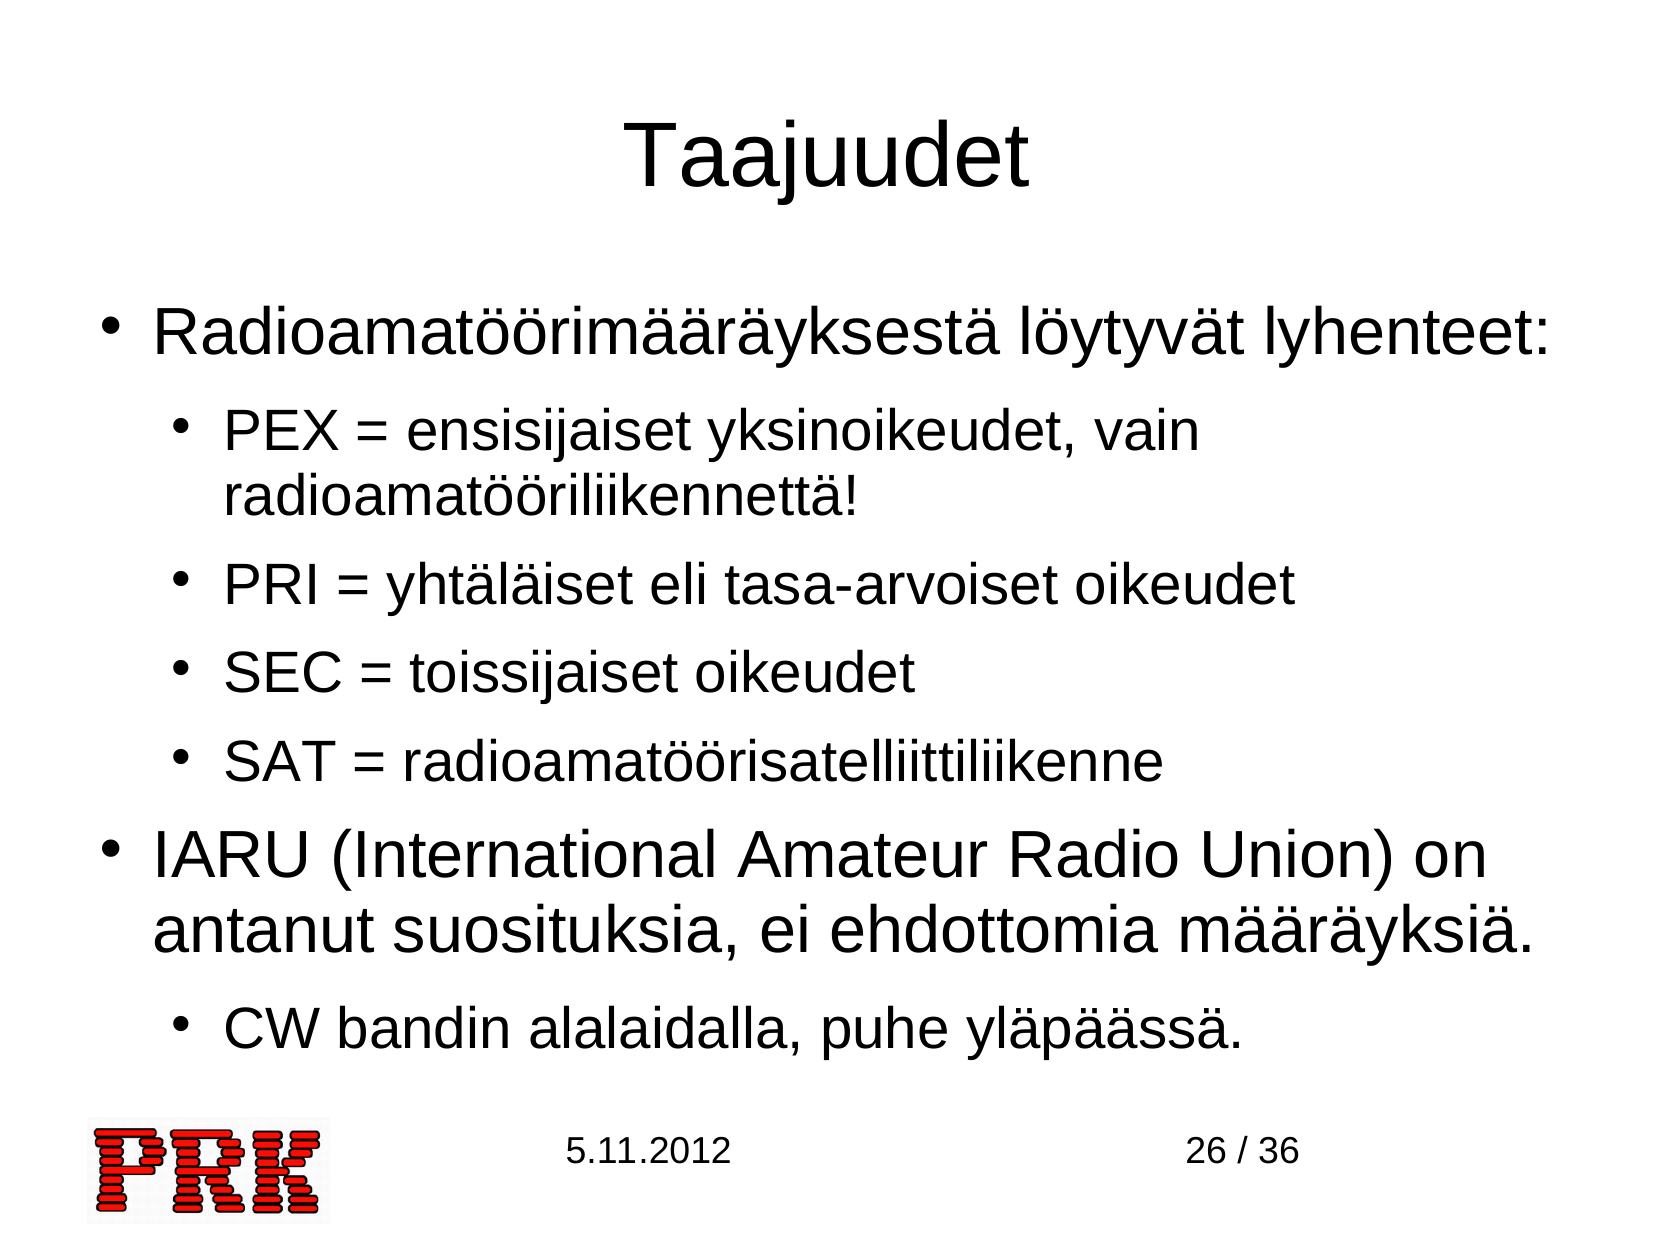

Taajuudet
# Radioamatöörimääräyksestä löytyvät lyhenteet:
PEX = ensisijaiset yksinoikeudet, vain radioamatööriliikennettä!
PRI = yhtäläiset eli tasa-arvoiset oikeudet
SEC = toissijaiset oikeudet
SAT = radioamatöörisatelliittiliikenne
IARU (International Amateur Radio Union) on antanut suosituksia, ei ehdottomia määräyksiä.
CW bandin alalaidalla, puhe yläpäässä.
26